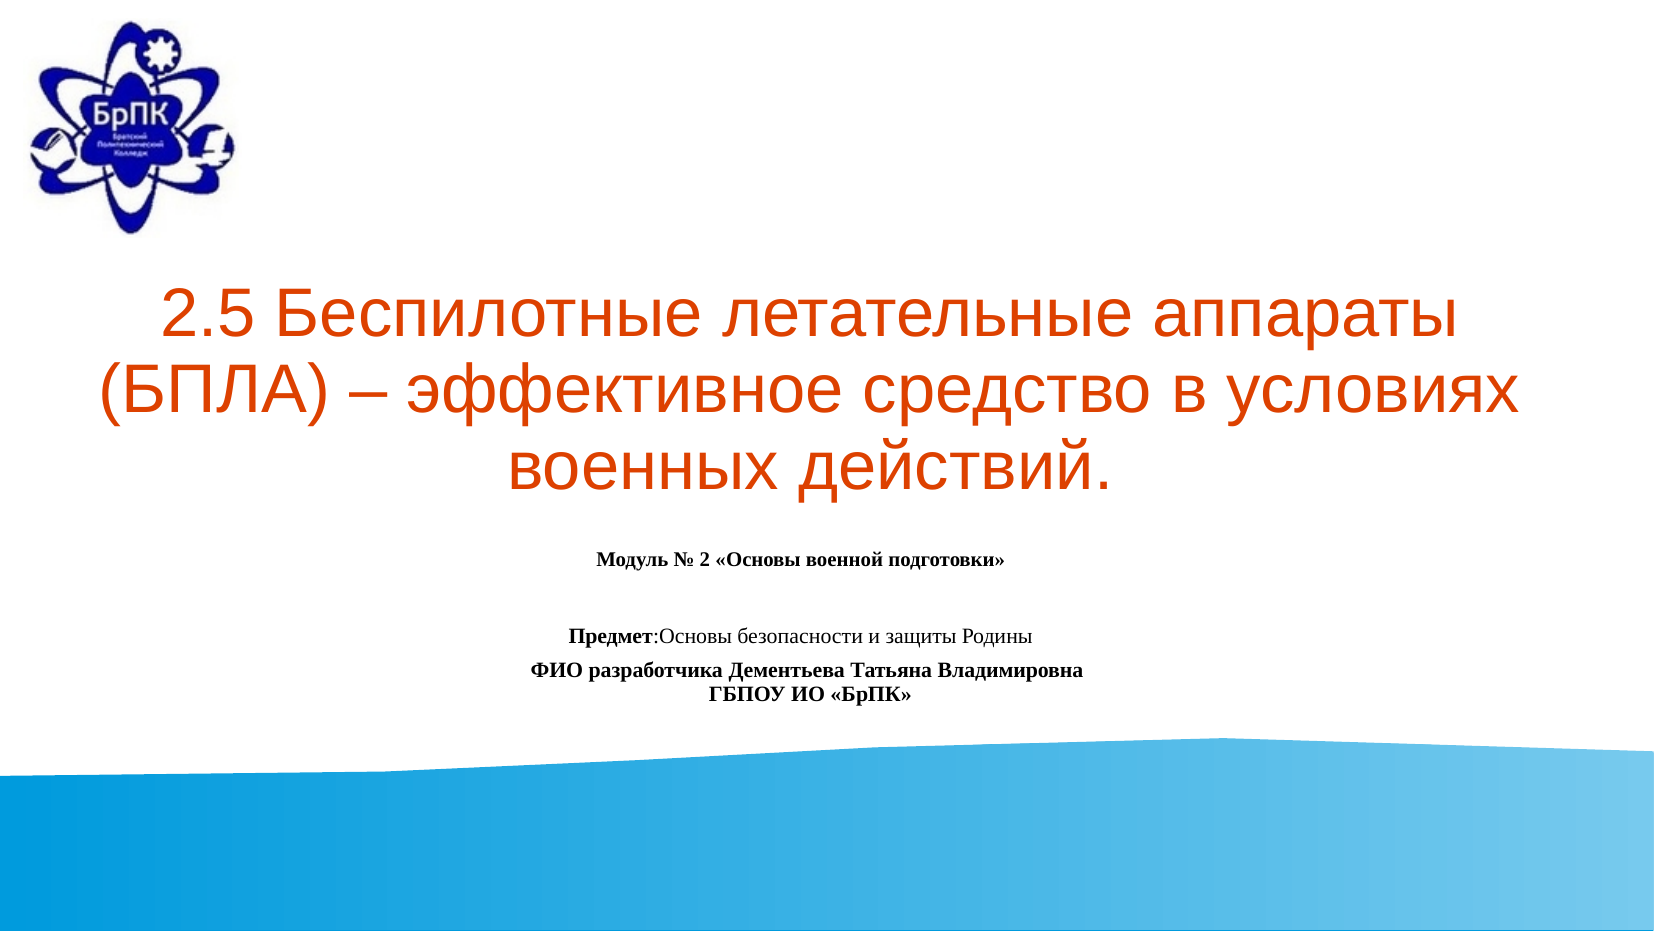

# 2.5 Беспилотные летательные аппараты (БПЛА) – эффективное средство в условиях военных действий. Модуль № 2 «Основы военной подготовки» Предмет:Основы безопасности и защиты Родины ФИО разработчика Дементьева Татьяна Владимировна ГБПОУ ИО «БрПК»